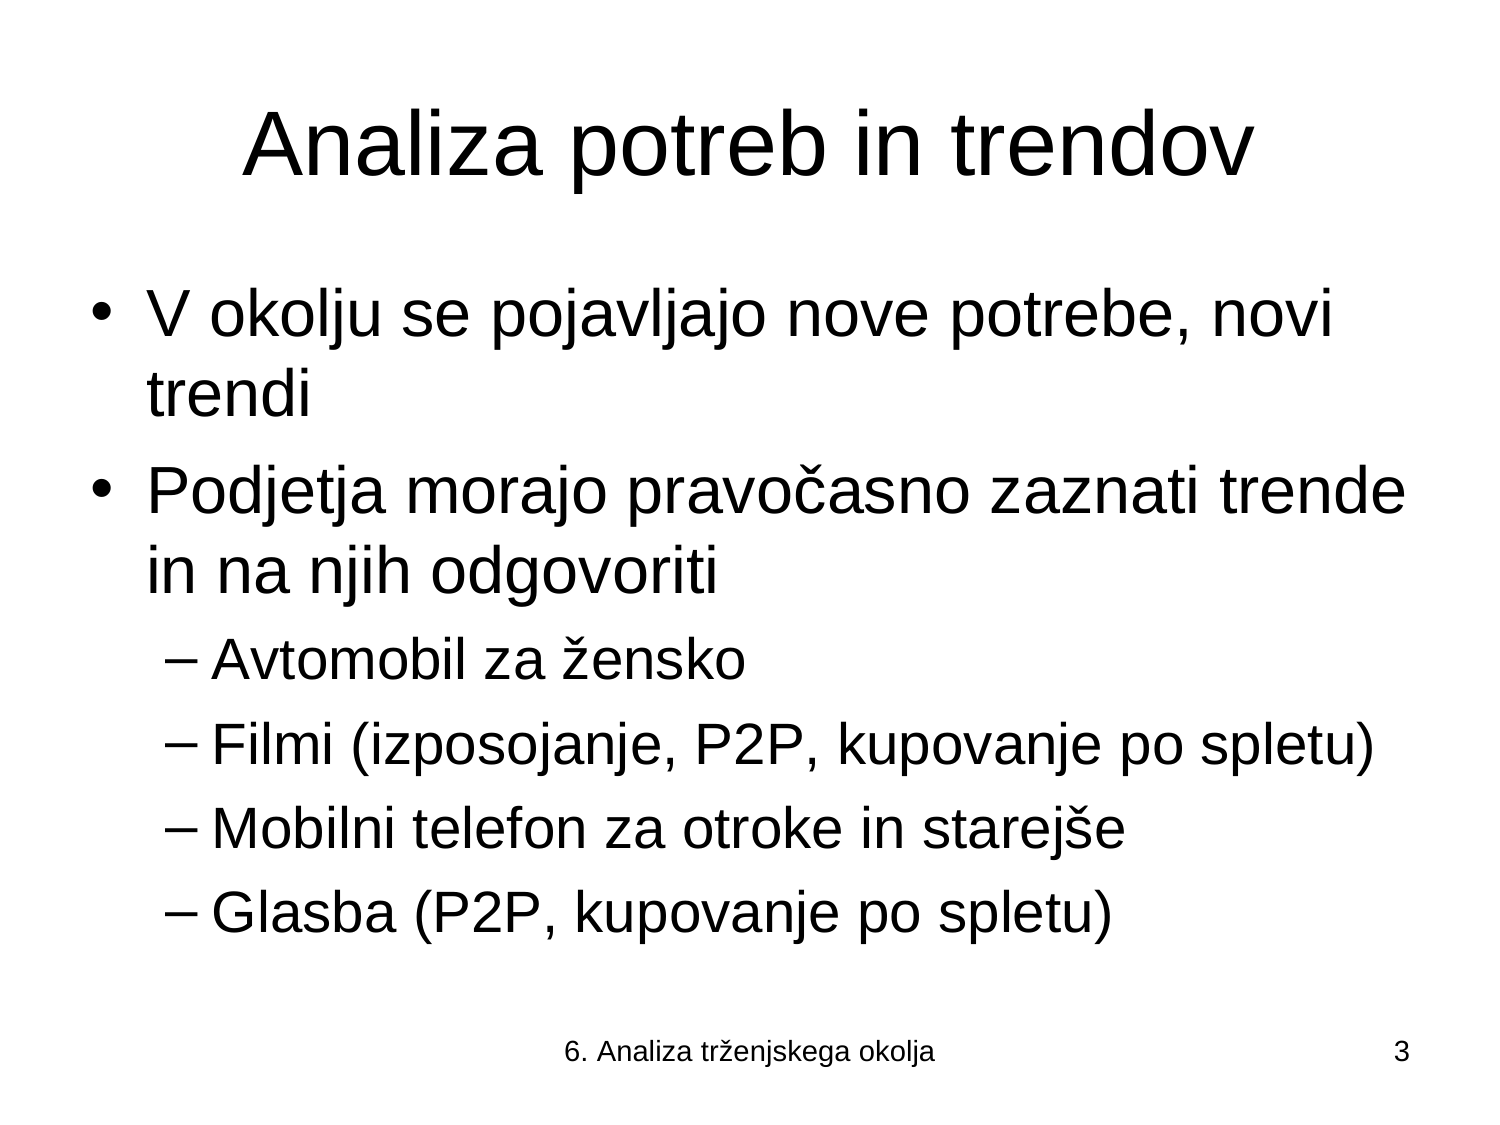

# Analiza potreb in trendov
V okolju se pojavljajo nove potrebe, novi trendi
Podjetja morajo pravočasno zaznati trende in na njih odgovoriti
Avtomobil za žensko
Filmi (izposojanje, P2P, kupovanje po spletu)
Mobilni telefon za otroke in starejše
Glasba (P2P, kupovanje po spletu)
6. Analiza trženjskega okolja